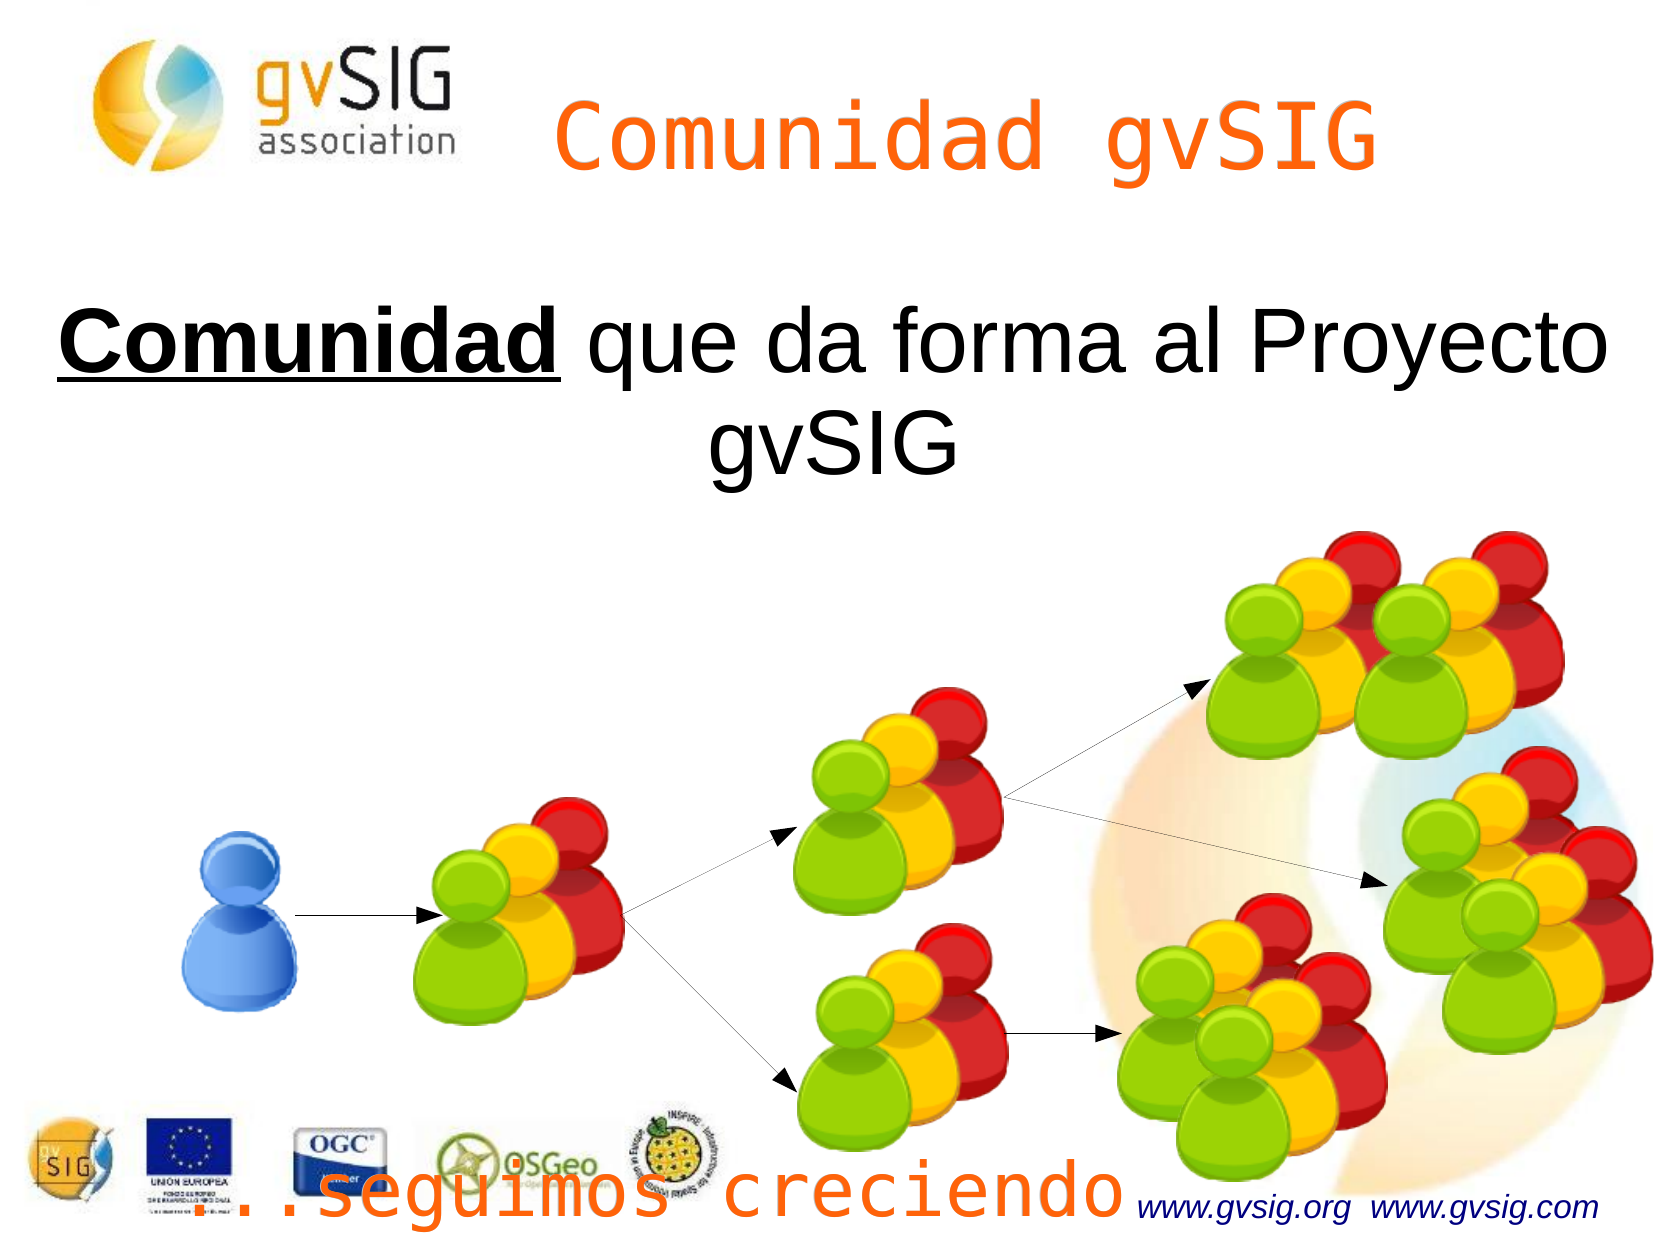

Comunidad gvSIG
Comunidad que da forma al Proyecto gvSIG
...seguimos creciendo